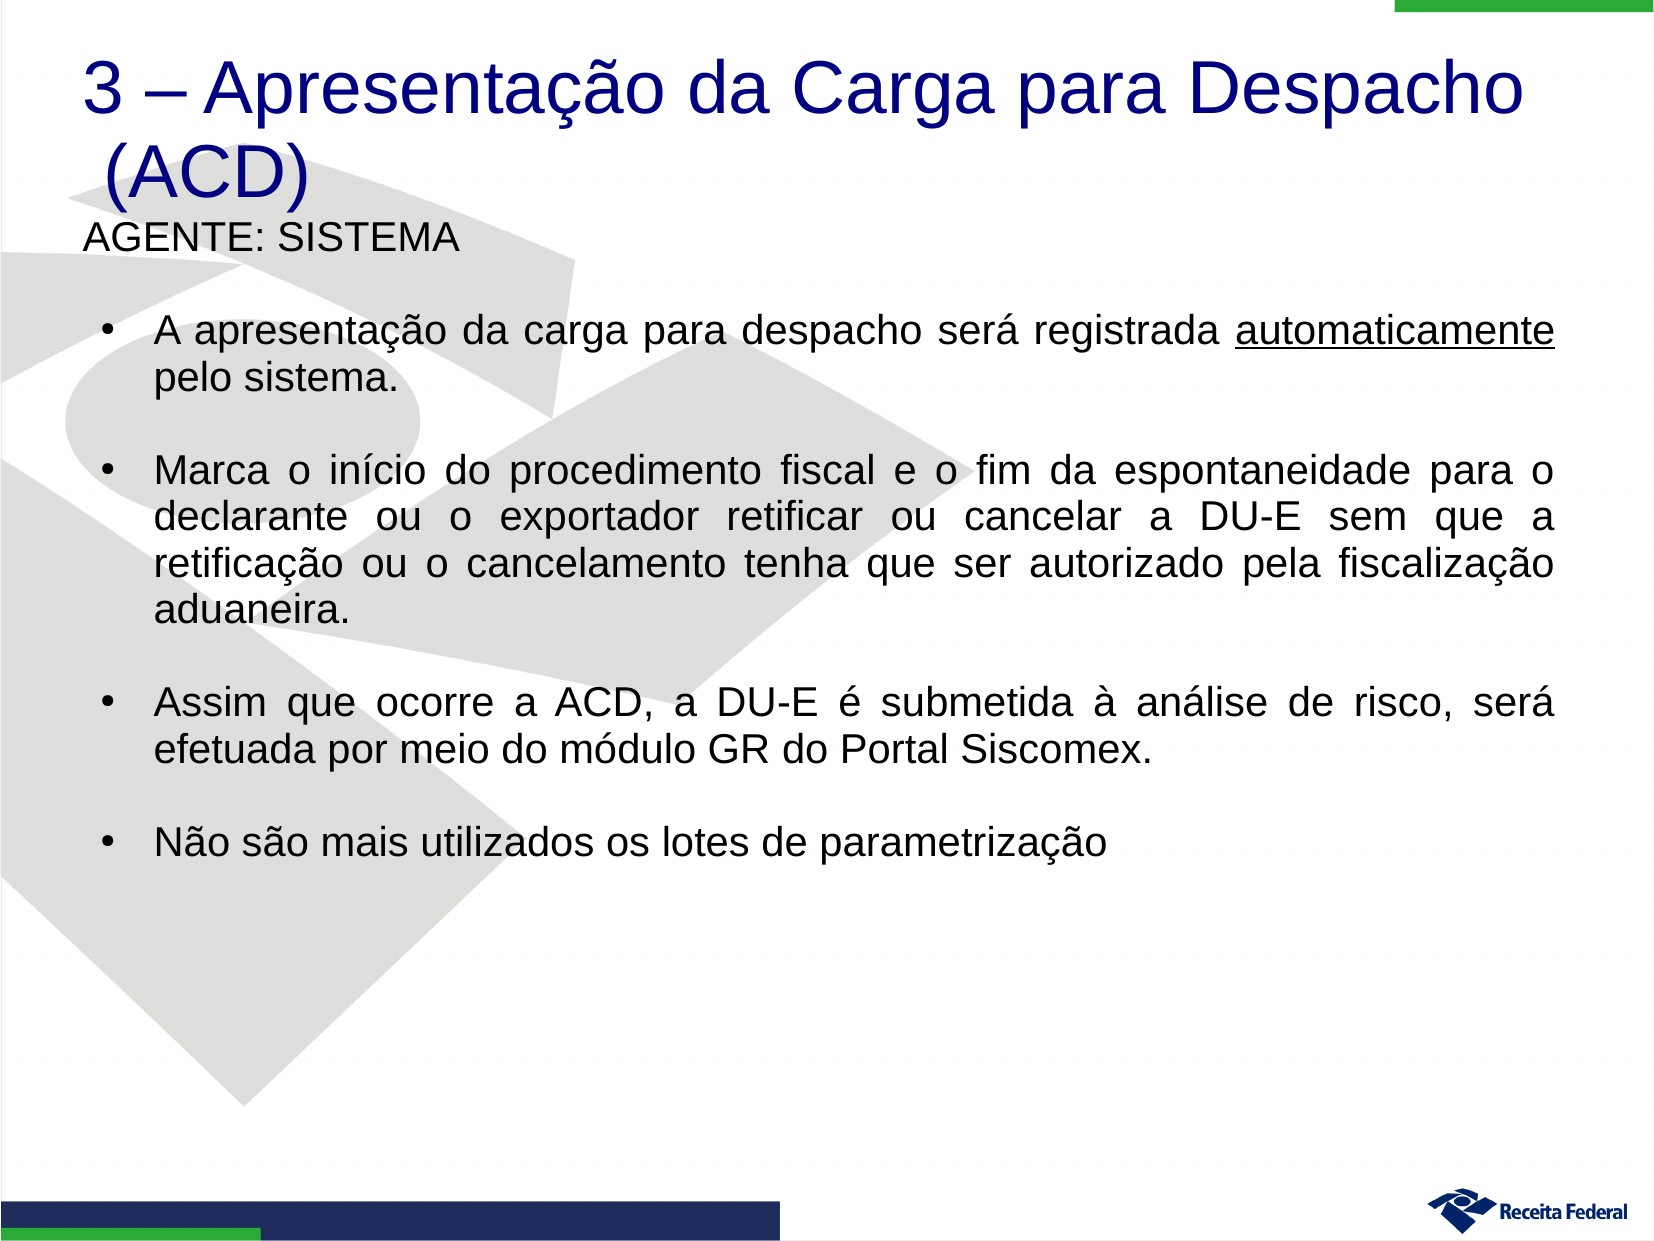

3 – Apresentação da Carga para Despacho
 (ACD)
AGENTE: SISTEMA
#
A apresentação da carga para despacho será registrada automaticamente pelo sistema.
Marca o início do procedimento fiscal e o fim da espontaneidade para o declarante ou o exportador retificar ou cancelar a DU-E sem que a retificação ou o cancelamento tenha que ser autorizado pela fiscalização aduaneira.
Assim que ocorre a ACD, a DU-E é submetida à análise de risco, será efetuada por meio do módulo GR do Portal Siscomex.
Não são mais utilizados os lotes de parametrização